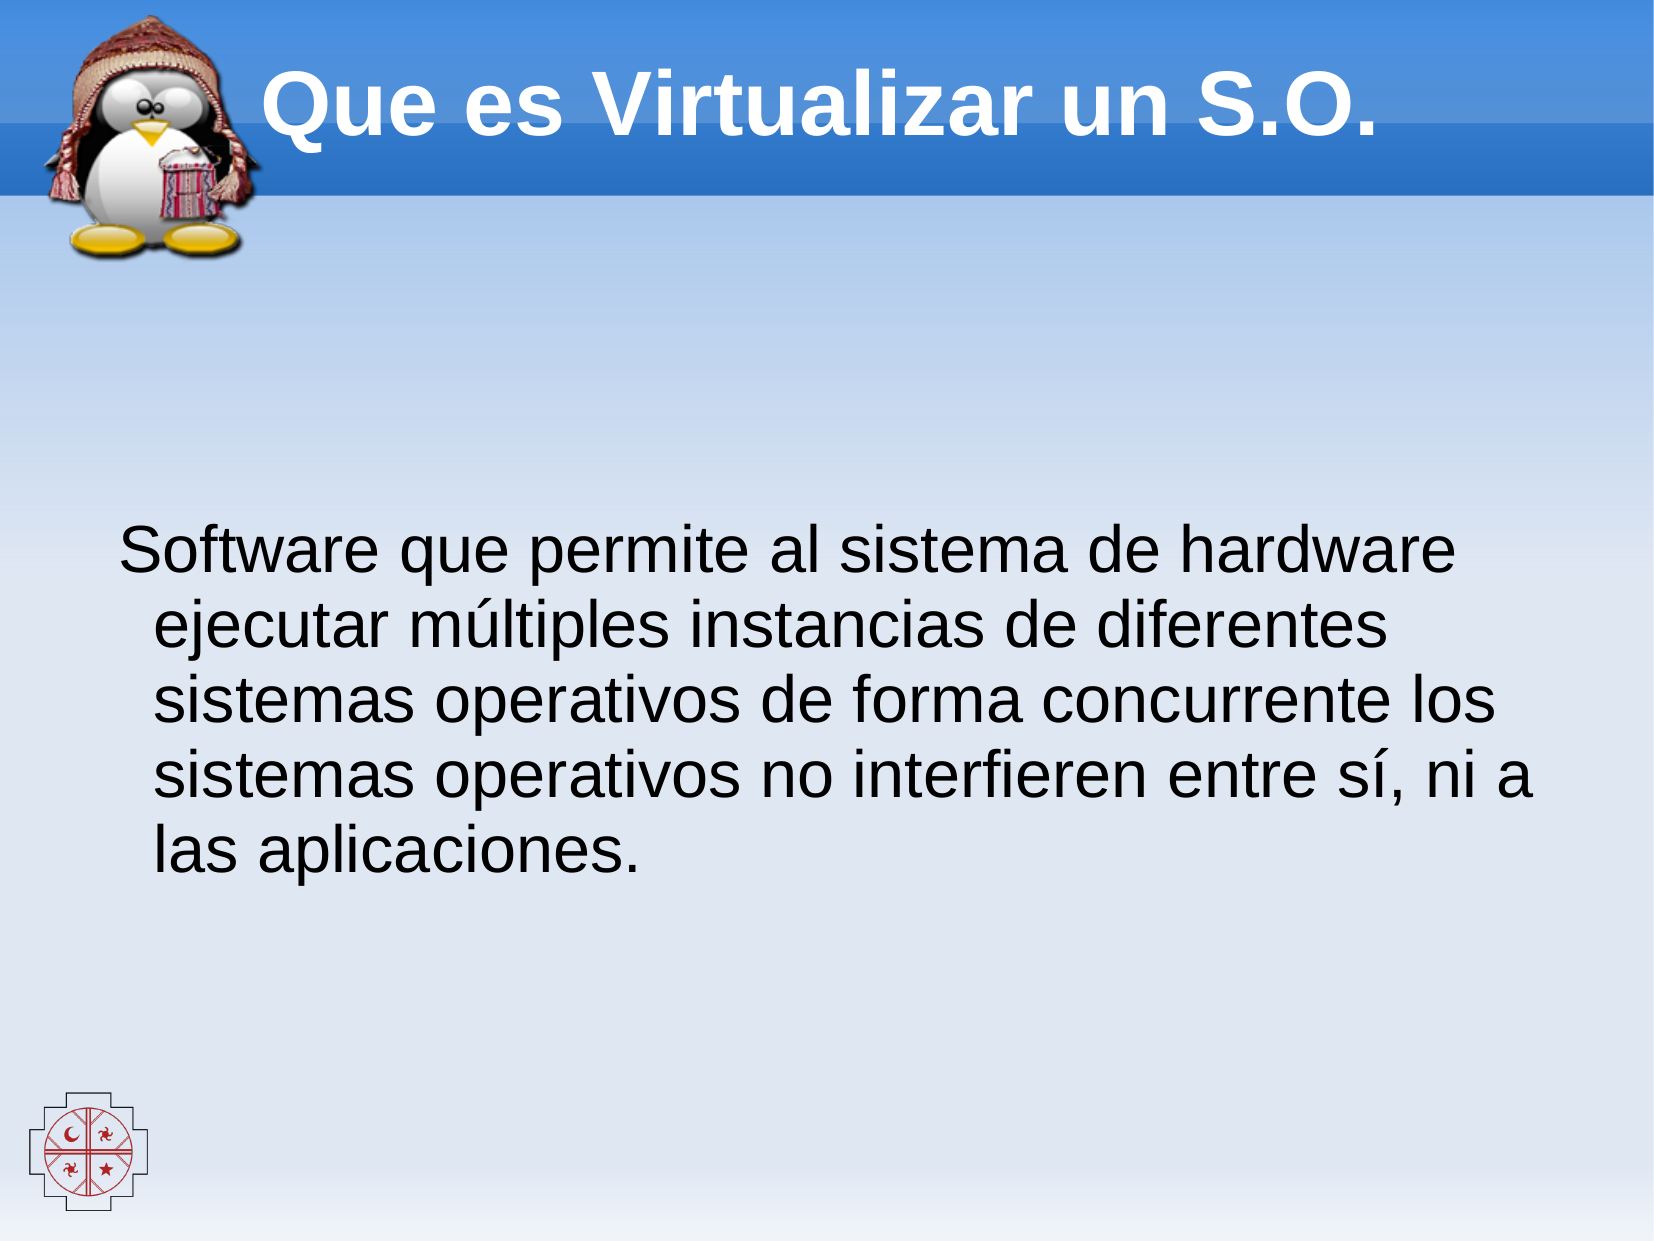

# Que es Virtualizar un S.O.
Software que permite al sistema de hardware ejecutar múltiples instancias de diferentes sistemas operativos de forma concurrente los sistemas operativos no interfieren entre sí, ni a las aplicaciones.